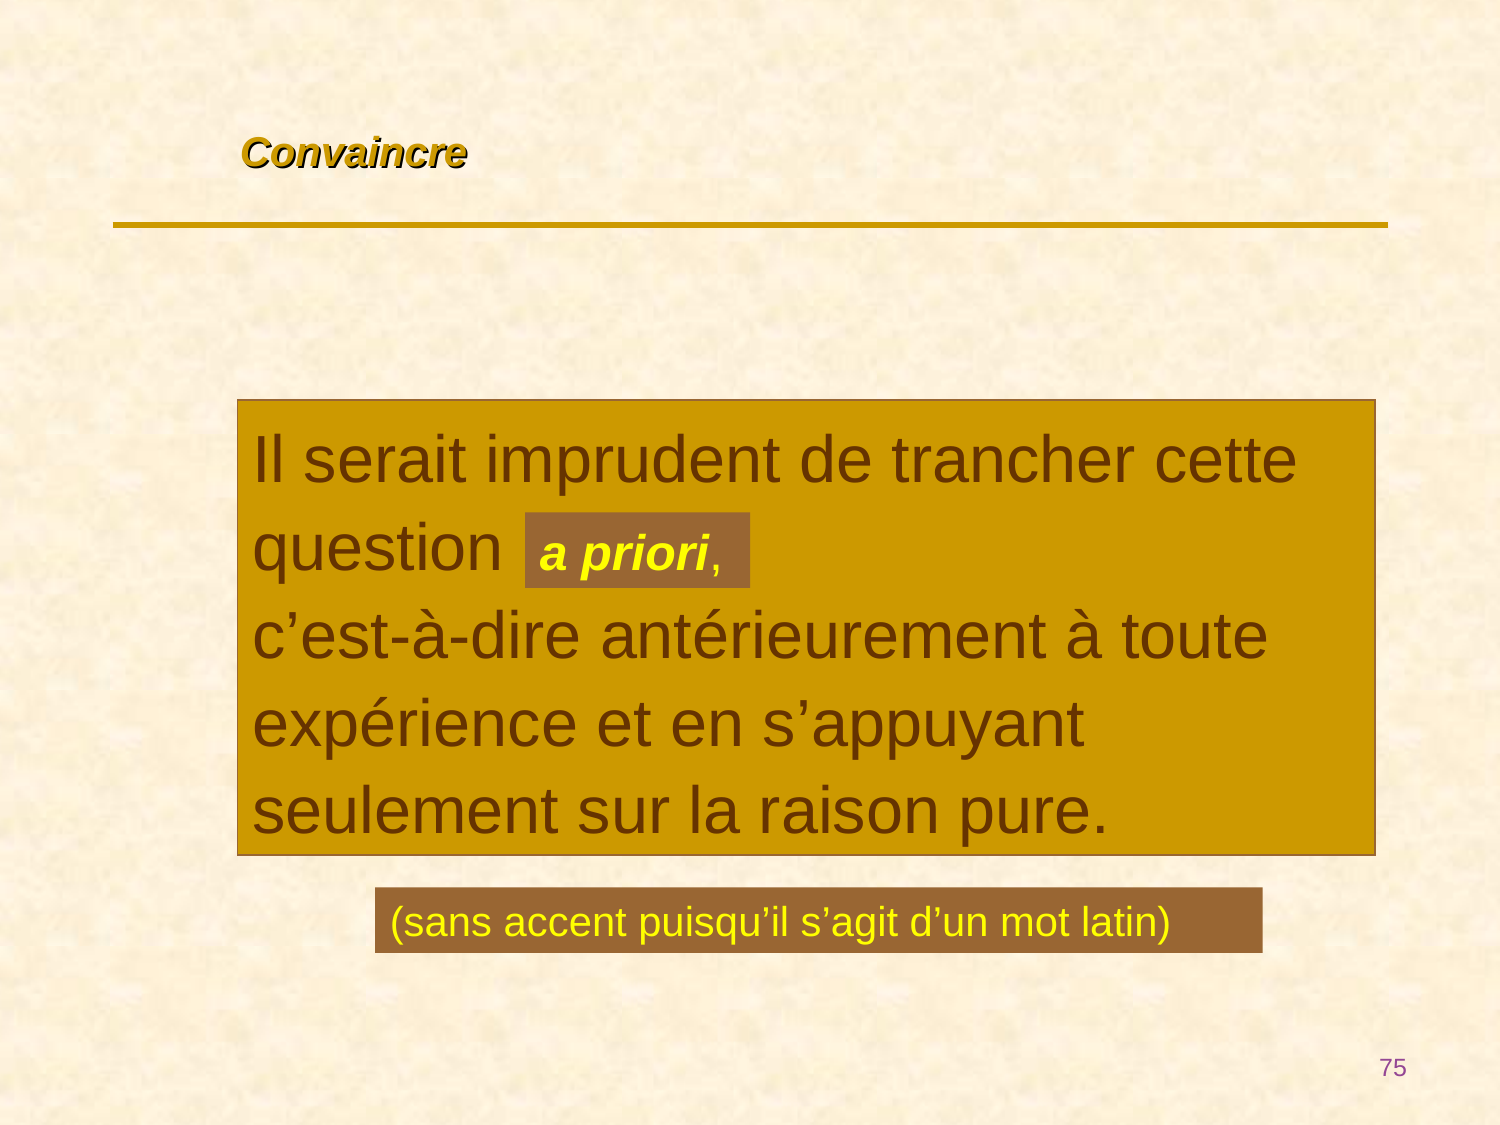

Convaincre
Il serait imprudent de trancher cette question	…,
c’est-à-dire antérieurement à toute expérience et en s’appuyant seulement sur la raison pure.
a priori,
(sans accent puisqu’il s’agit d’un mot latin)
75